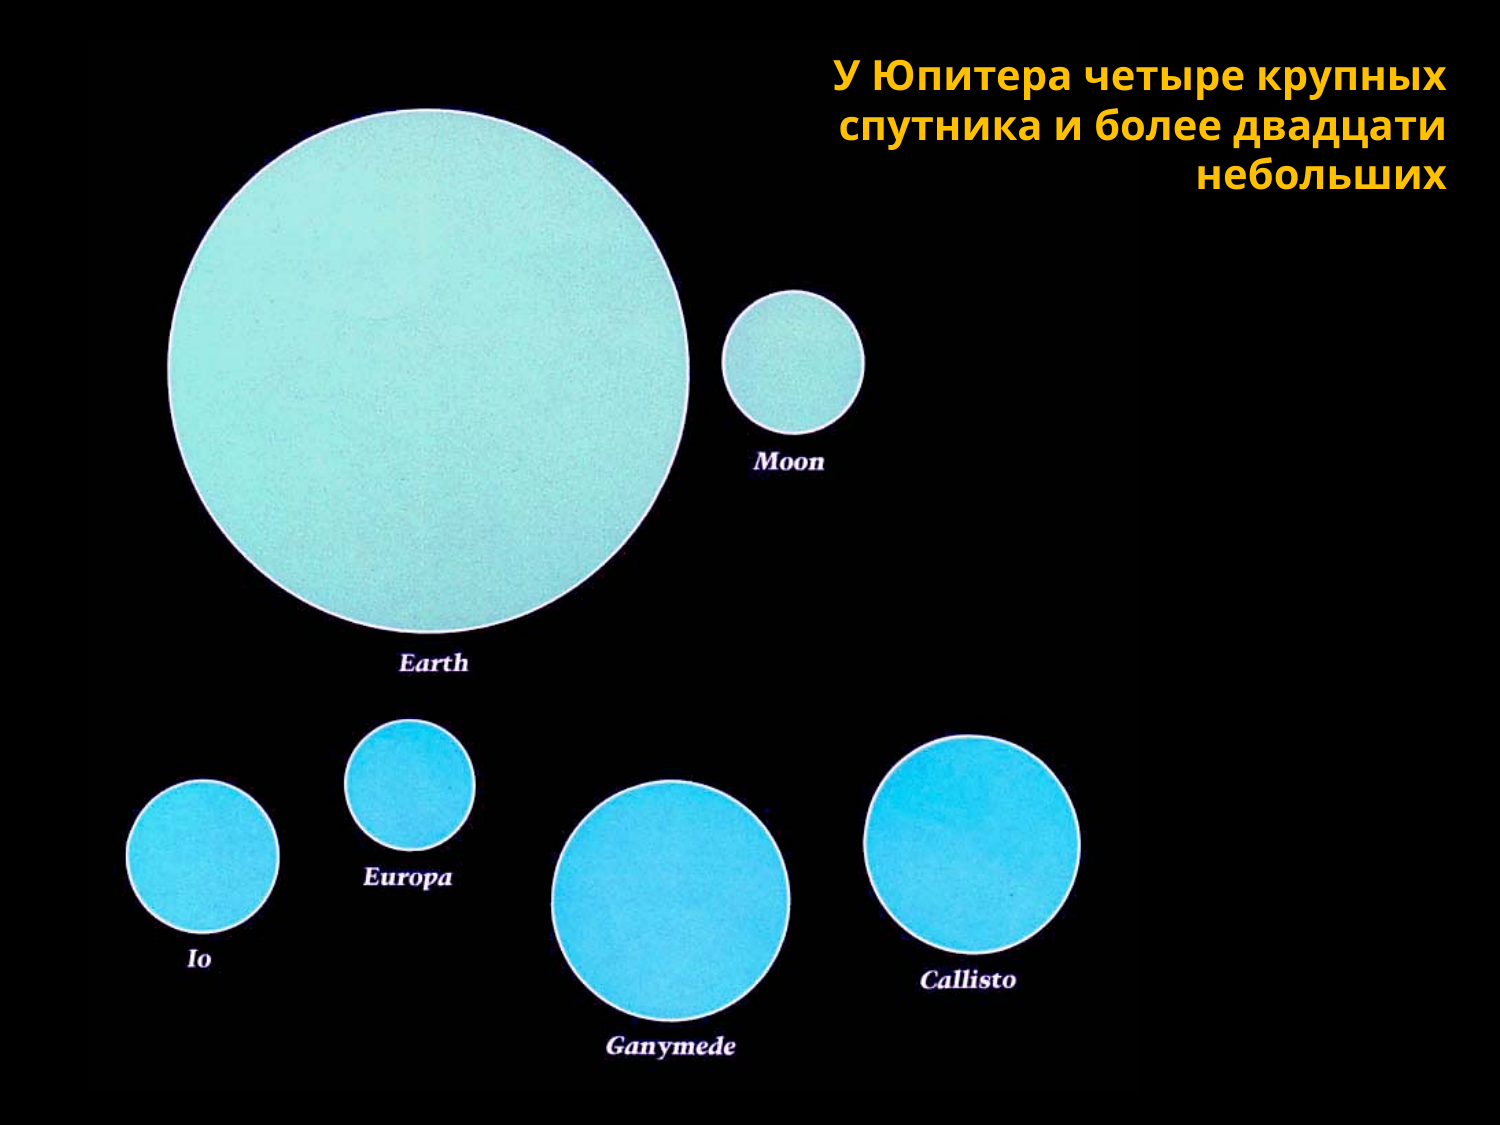

У Юпитера четыре крупных спутника и более двадцати
небольших